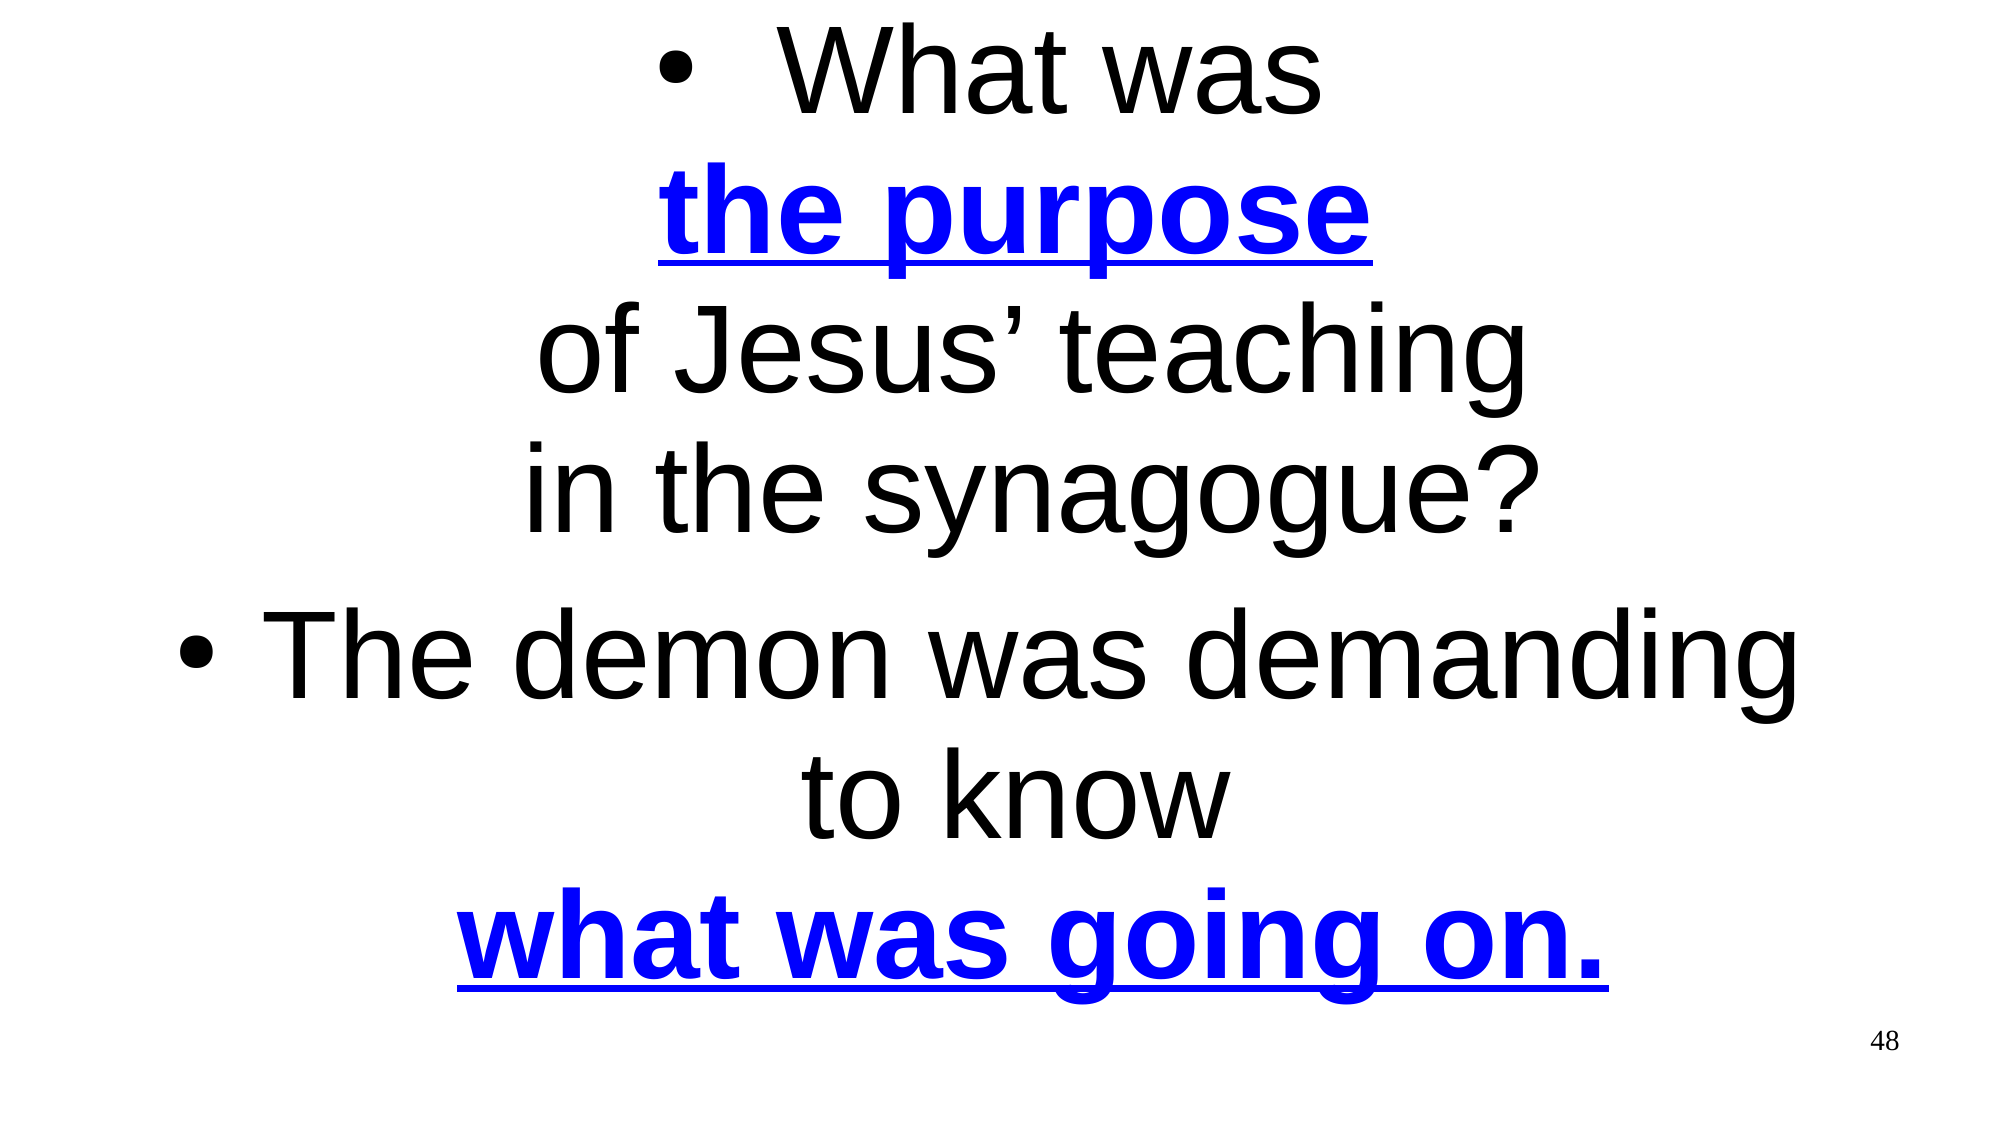

# What was the purpose of Jesus’ teaching in the synagogue?
 The demon was demanding
to know
what was going on.
48